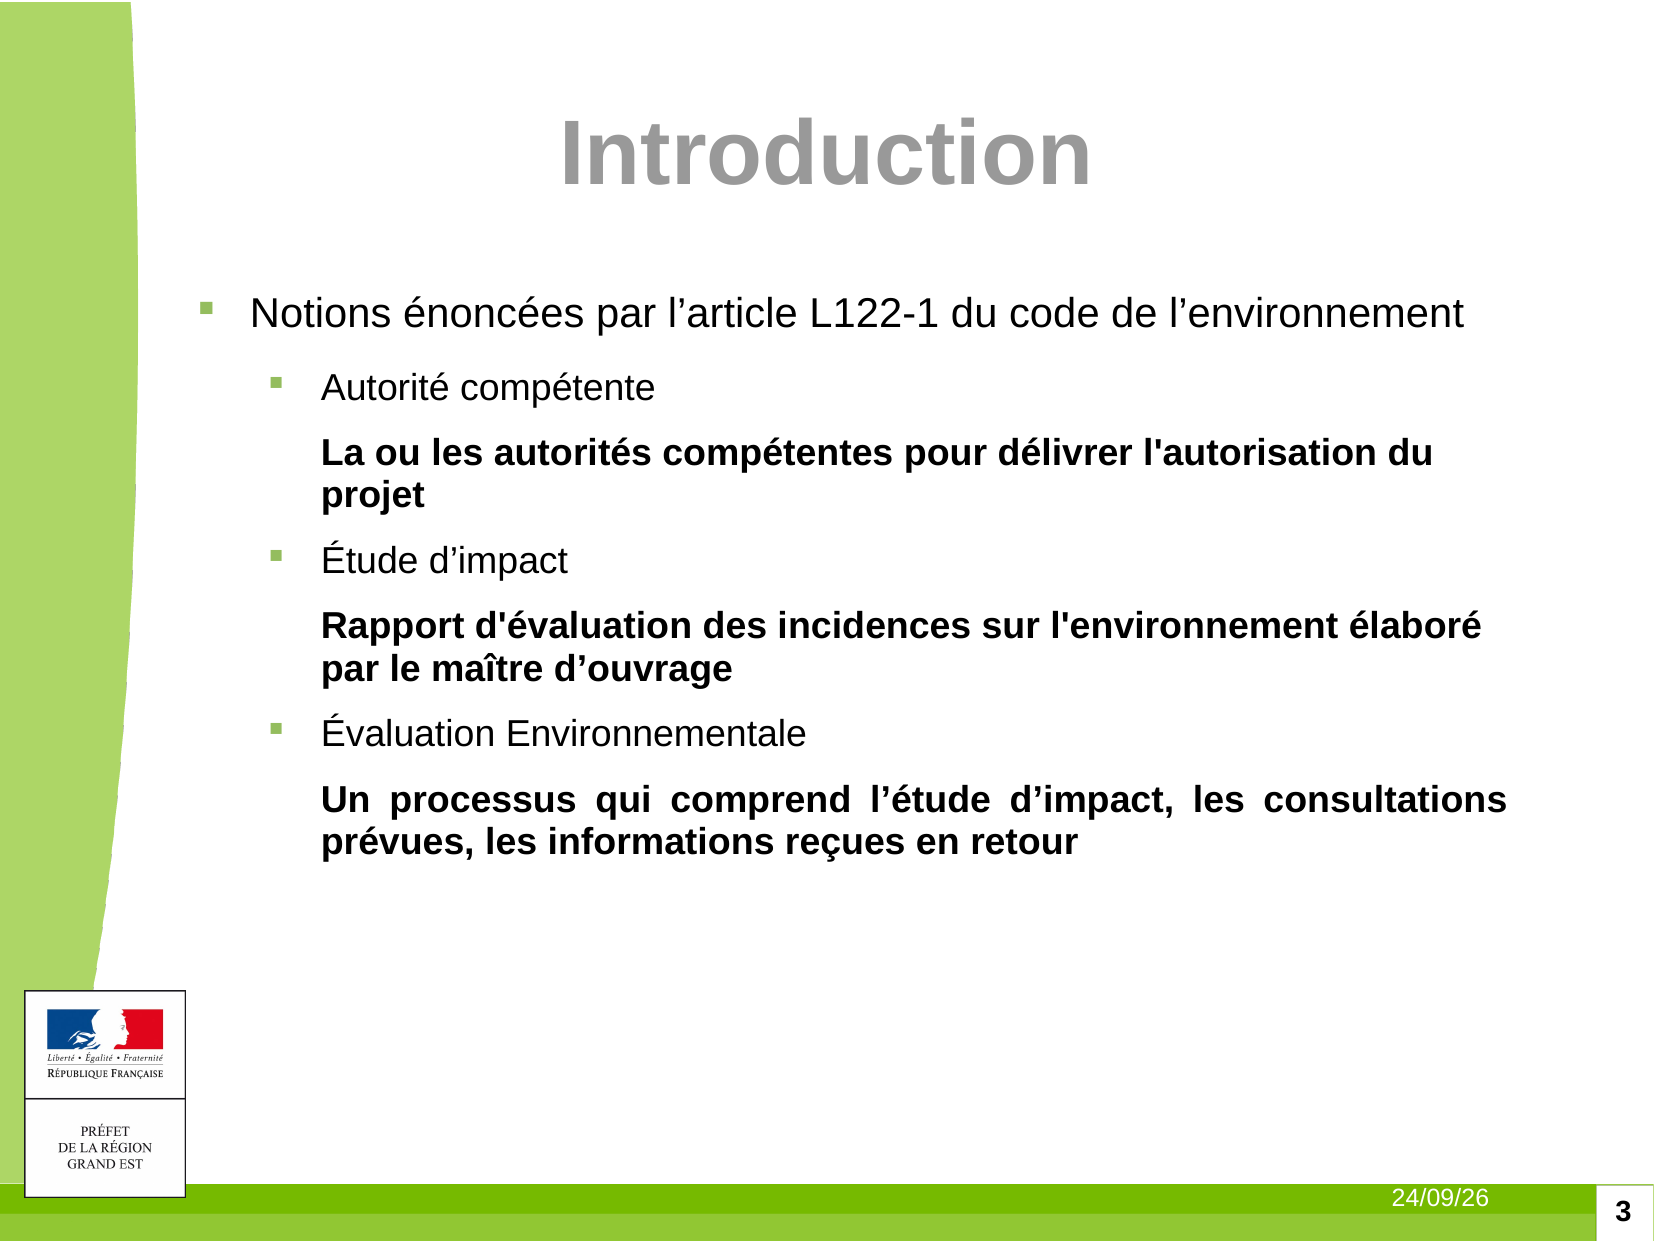

# Introduction
Notions énoncées par l’article L122-1 du code de l’environnement
Autorité compétente
La ou les autorités compétentes pour délivrer l'autorisation du projet
Étude d’impact
Rapport d'évaluation des incidences sur l'environnement élaboré par le maître d’ouvrage
Évaluation Environnementale
Un processus qui comprend l’étude d’impact, les consultations prévues, les informations reçues en retour
3